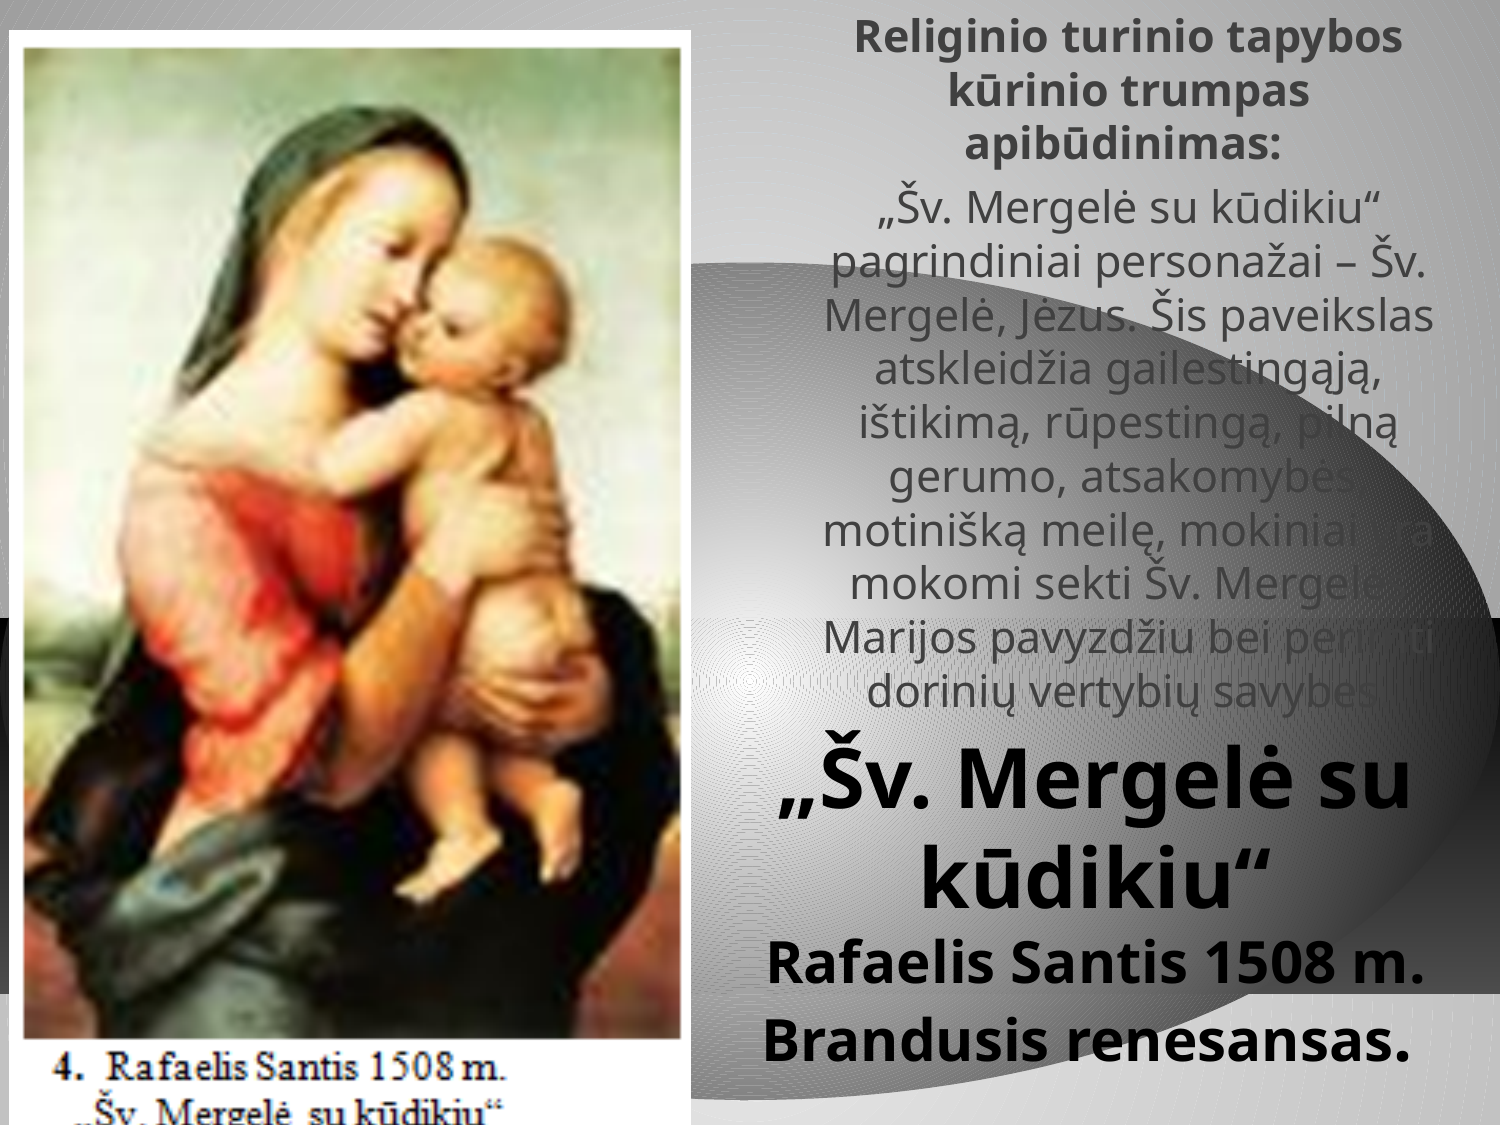

Religinio turinio tapybos kūrinio trumpas apibūdinimas:
„Šv. Mergelė su kūdikiu“ pagrindiniai personažai – Šv. Mergelė, Jėzus. Šis paveikslas atskleidžia gailestingąją, ištikimą, rūpestingą, pilną gerumo, atsakomybės, motinišką meilę, mokiniai yra mokomi sekti Šv. Mergelės Marijos pavyzdžiu bei perimti dorinių vertybių savybes.
# „Šv. Mergelė su kūdikiu“ Rafaelis Santis 1508 m. Brandusis renesansas.